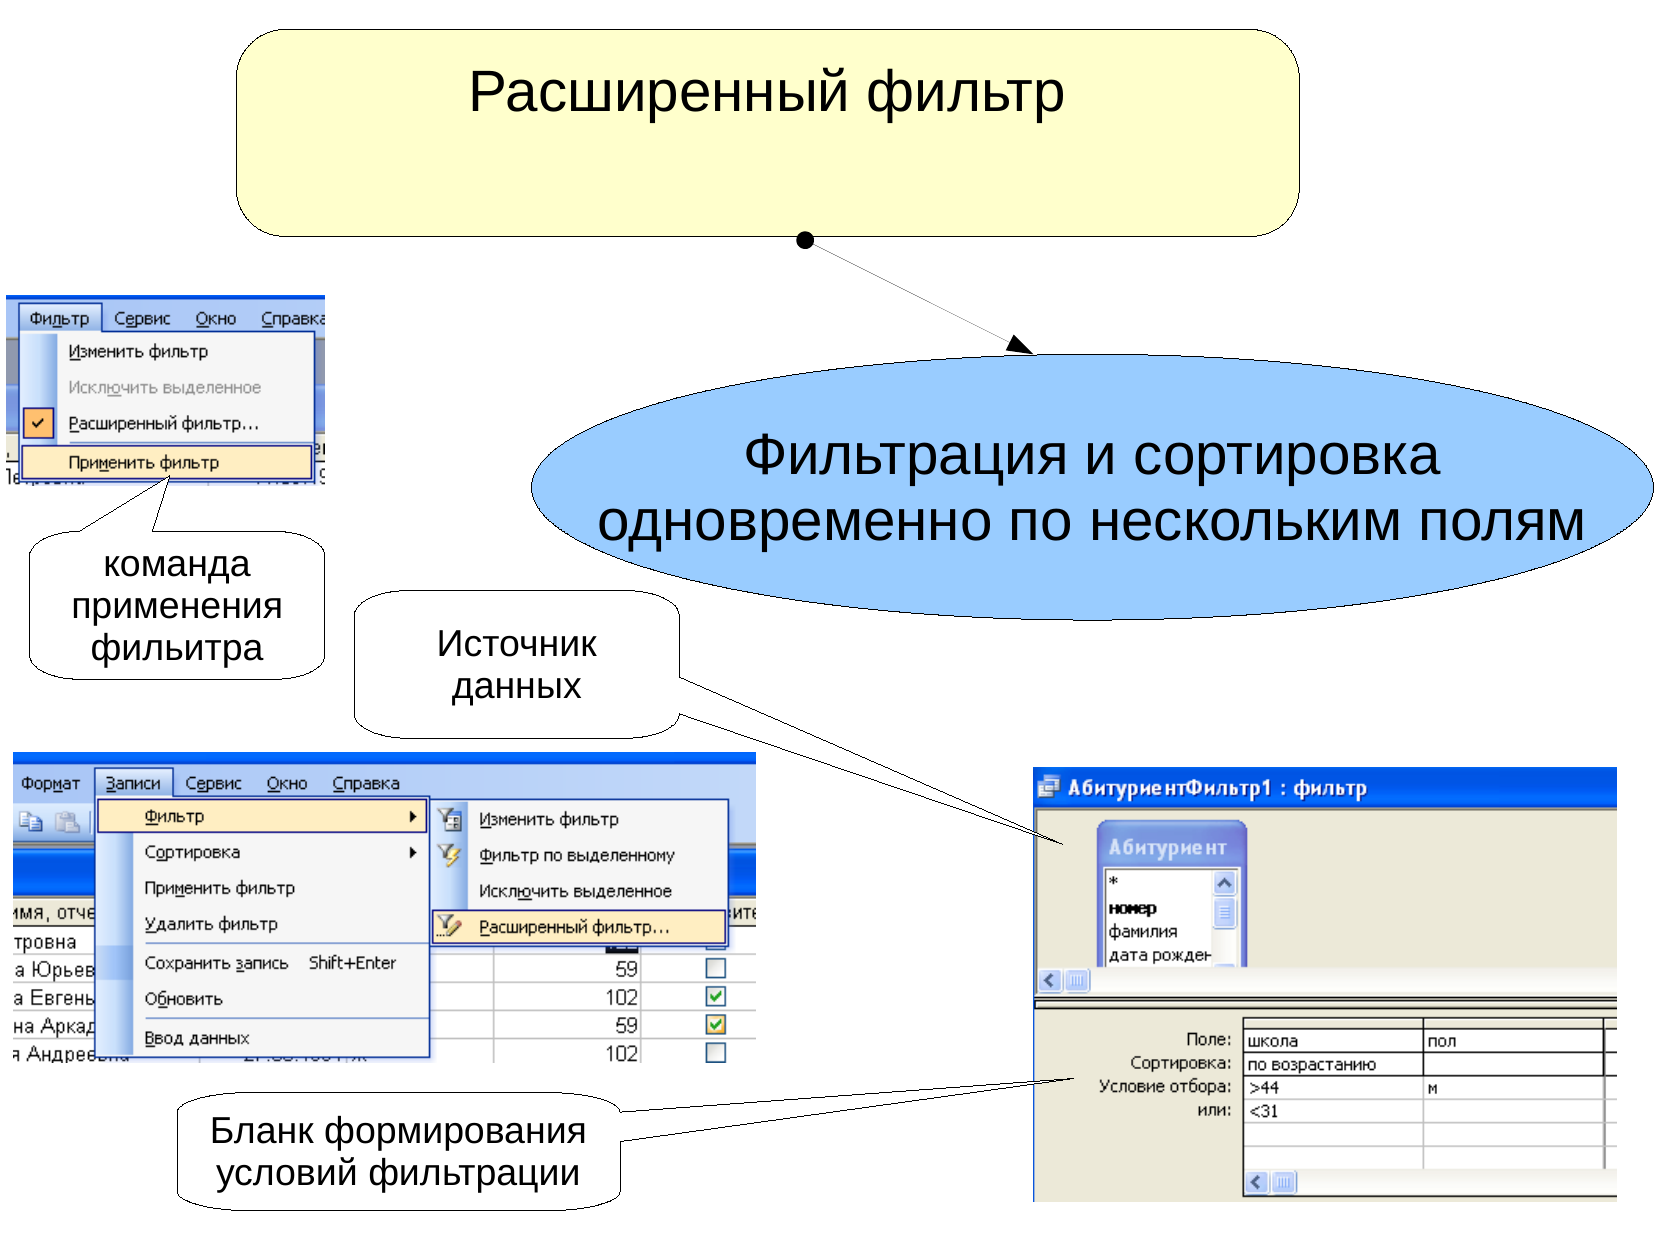

Расширенный фильтр
Фильтрация и сортировка
одновременно по нескольким полям
команда
применения фильитра
Источник данных
Бланк формирования
условий фильтрации